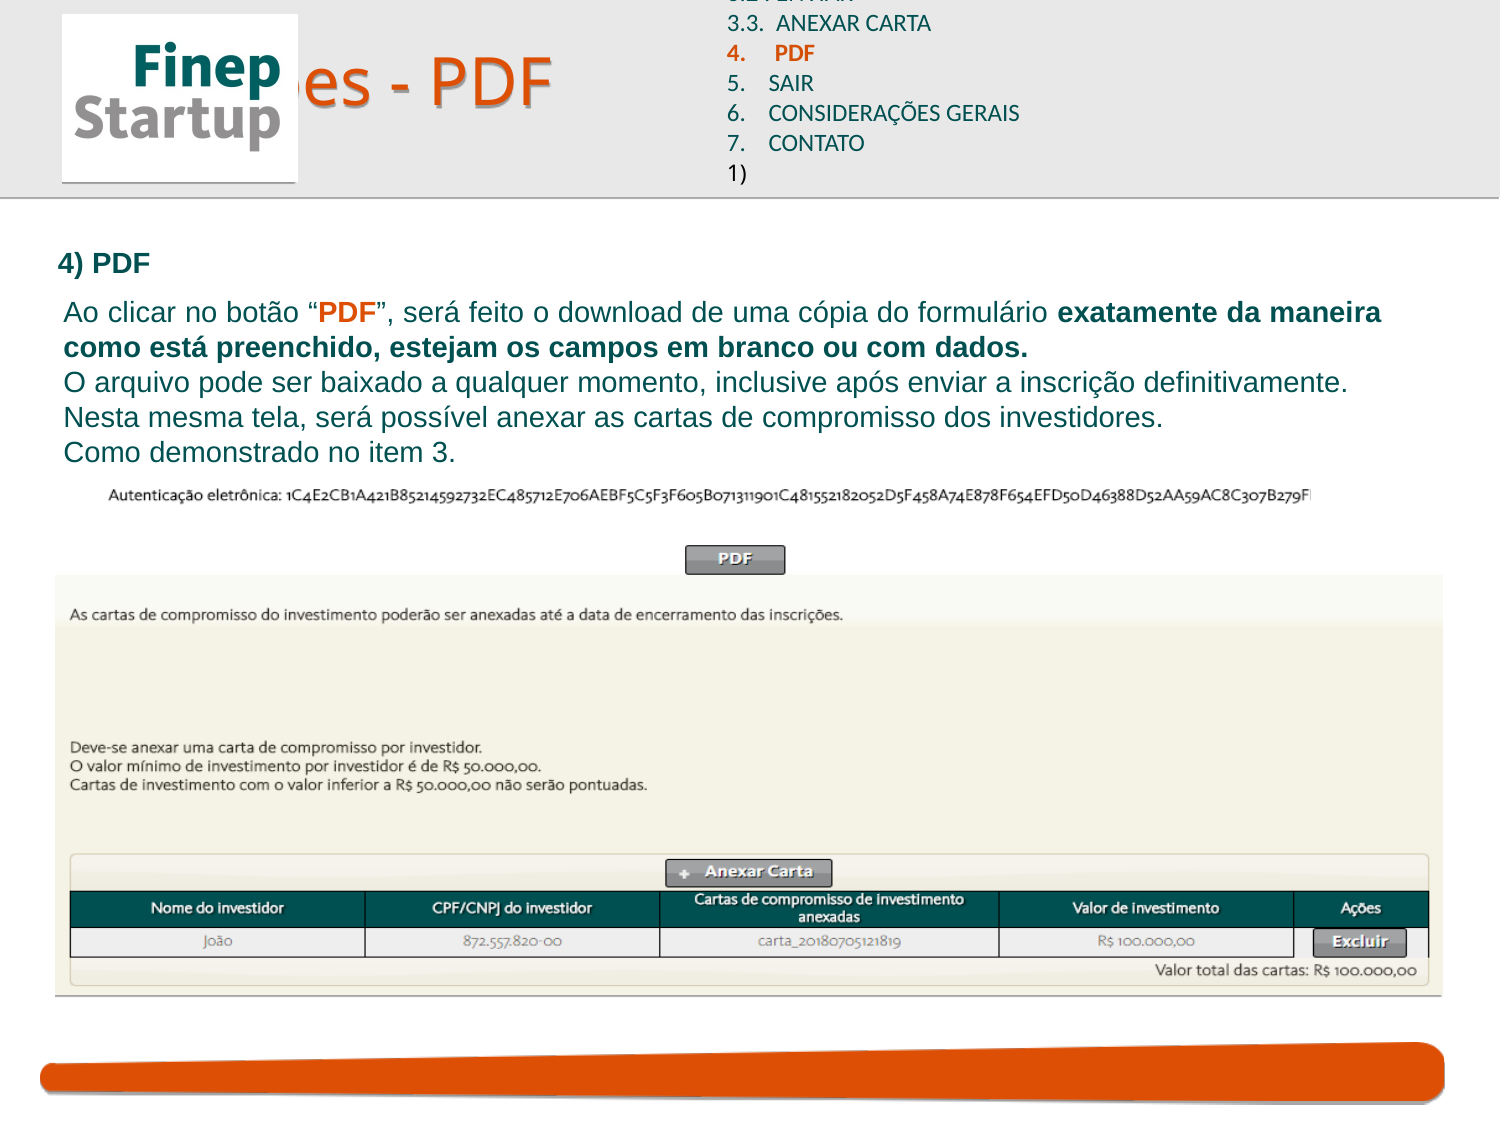

1. 1º ACESSO
2. CADASTRO
3. BOTÕES DO FORMULÁRIO
3.1. SALVAR
3.2 . ENVIAR
3.3. ANEXAR CARTA
4. PDF
5. SAIR
6. CONSIDERAÇÕES GERAIS
7. CONTATO
# 4. Botões - PDF
4) PDF
Ao clicar no botão “PDF”, será feito o download de uma cópia do formulário exatamente da maneira como está preenchido, estejam os campos em branco ou com dados.
O arquivo pode ser baixado a qualquer momento, inclusive após enviar a inscrição definitivamente.
Nesta mesma tela, será possível anexar as cartas de compromisso dos investidores.
Como demonstrado no item 3.